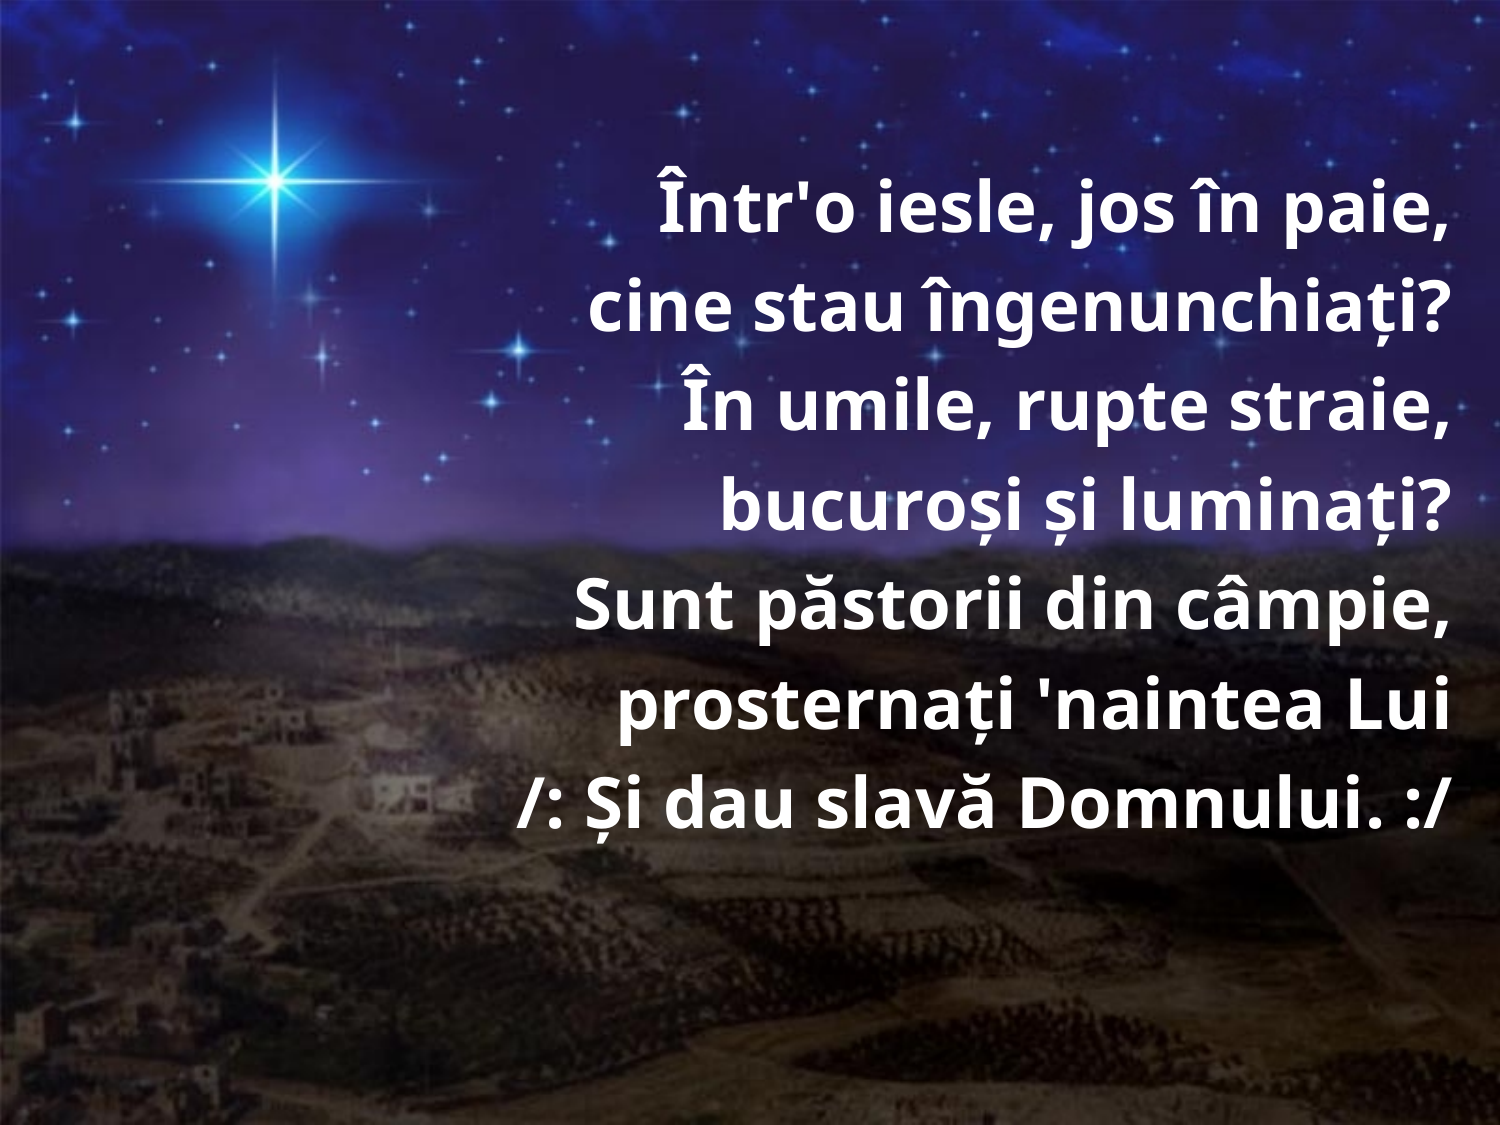

# Într'o iesle, jos în paie,
cine stau îngenunchiaţi?
În umile, rupte straie,
bucuroşi şi luminaţi?
Sunt păstorii din câmpie,
prosternaţi 'naintea Lui
/: Şi dau slavă Domnului. :/